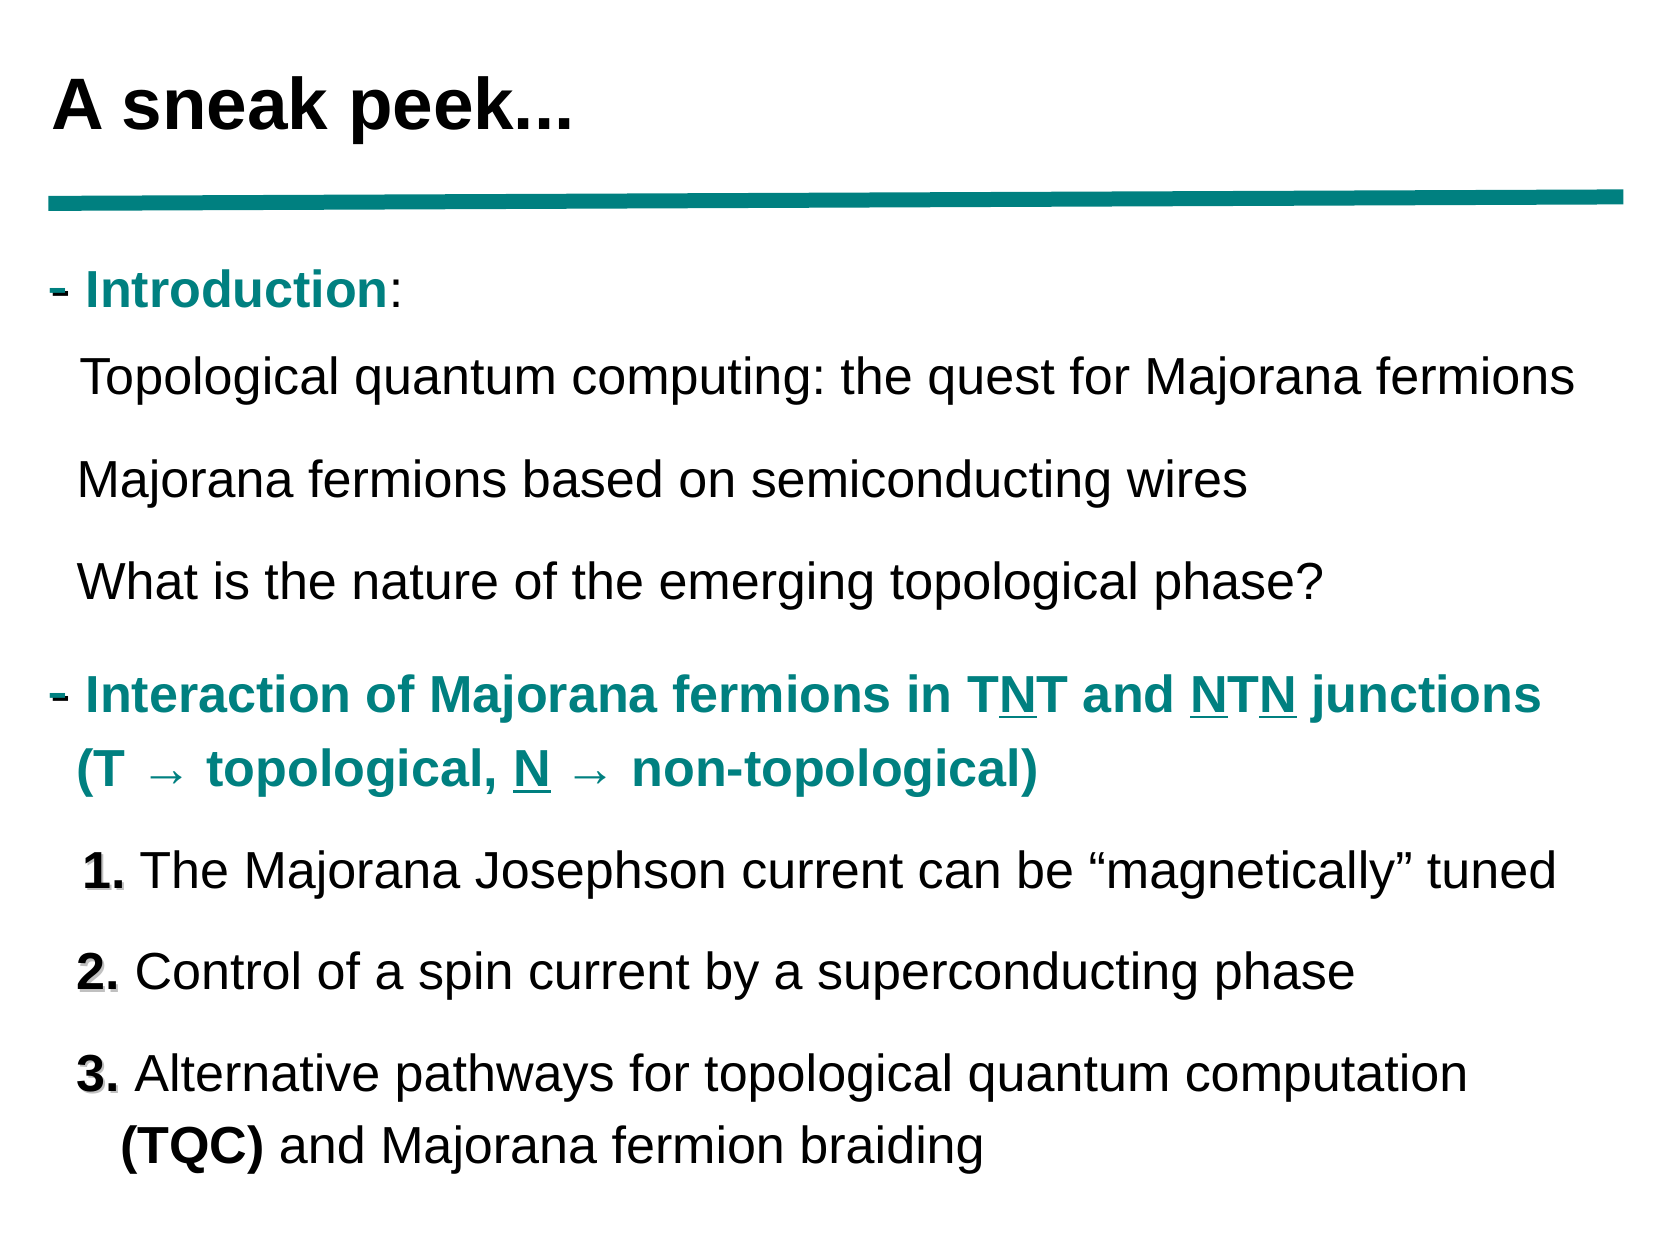

A sneak peek...
- Introduction:
 Topological quantum computing: the quest for Majorana fermions
 Majorana fermions based on semiconducting wires
 What is the nature of the emerging topological phase?
- Interaction of Majorana fermions in TNT and NTN junctions
 (T → topological, N → non-topological)
 1. The Majorana Josephson current can be “magnetically” tuned
 2. Control of a spin current by a superconducting phase
 3. Alternative pathways for topological quantum computation
 (TQC) and Majorana fermion braiding